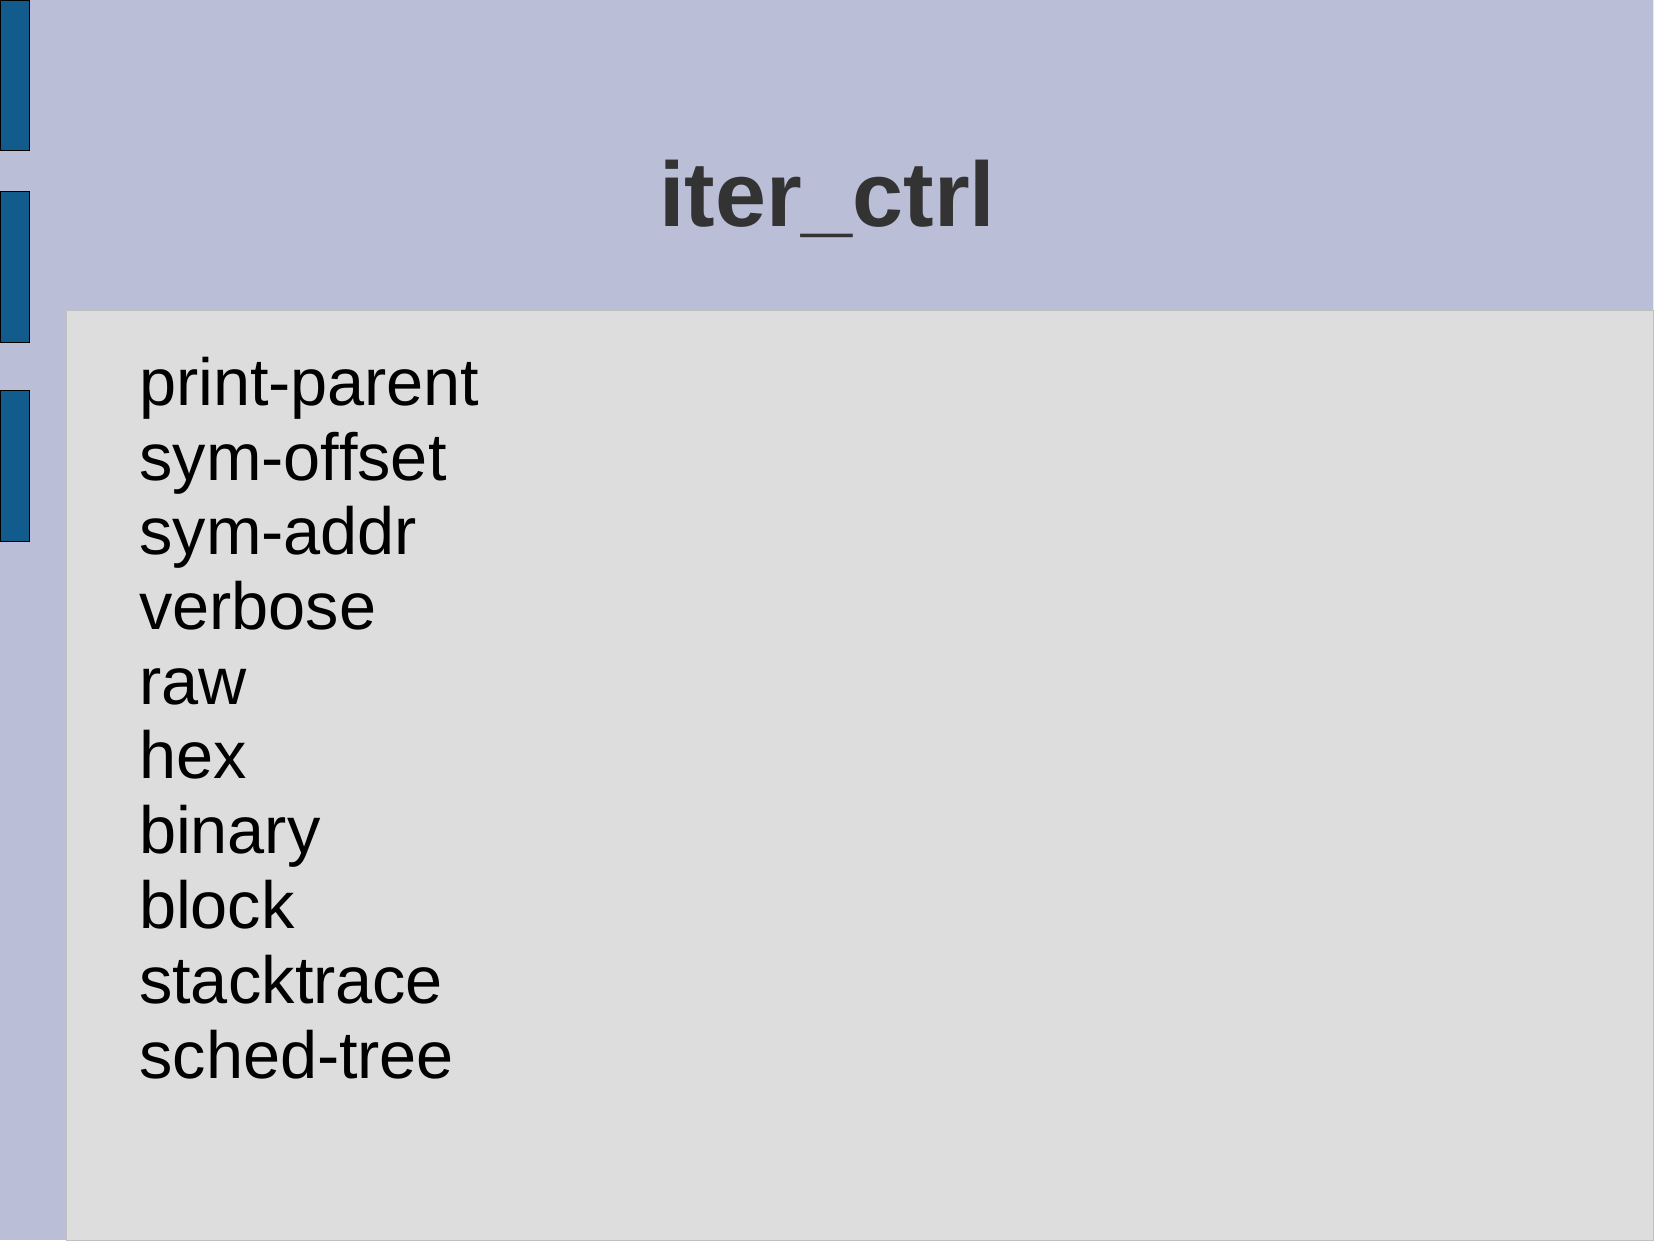

# iter_ctrl
print-parent
sym-offset
sym-addr
verbose
raw
hex
binary
block
stacktrace
sched-tree